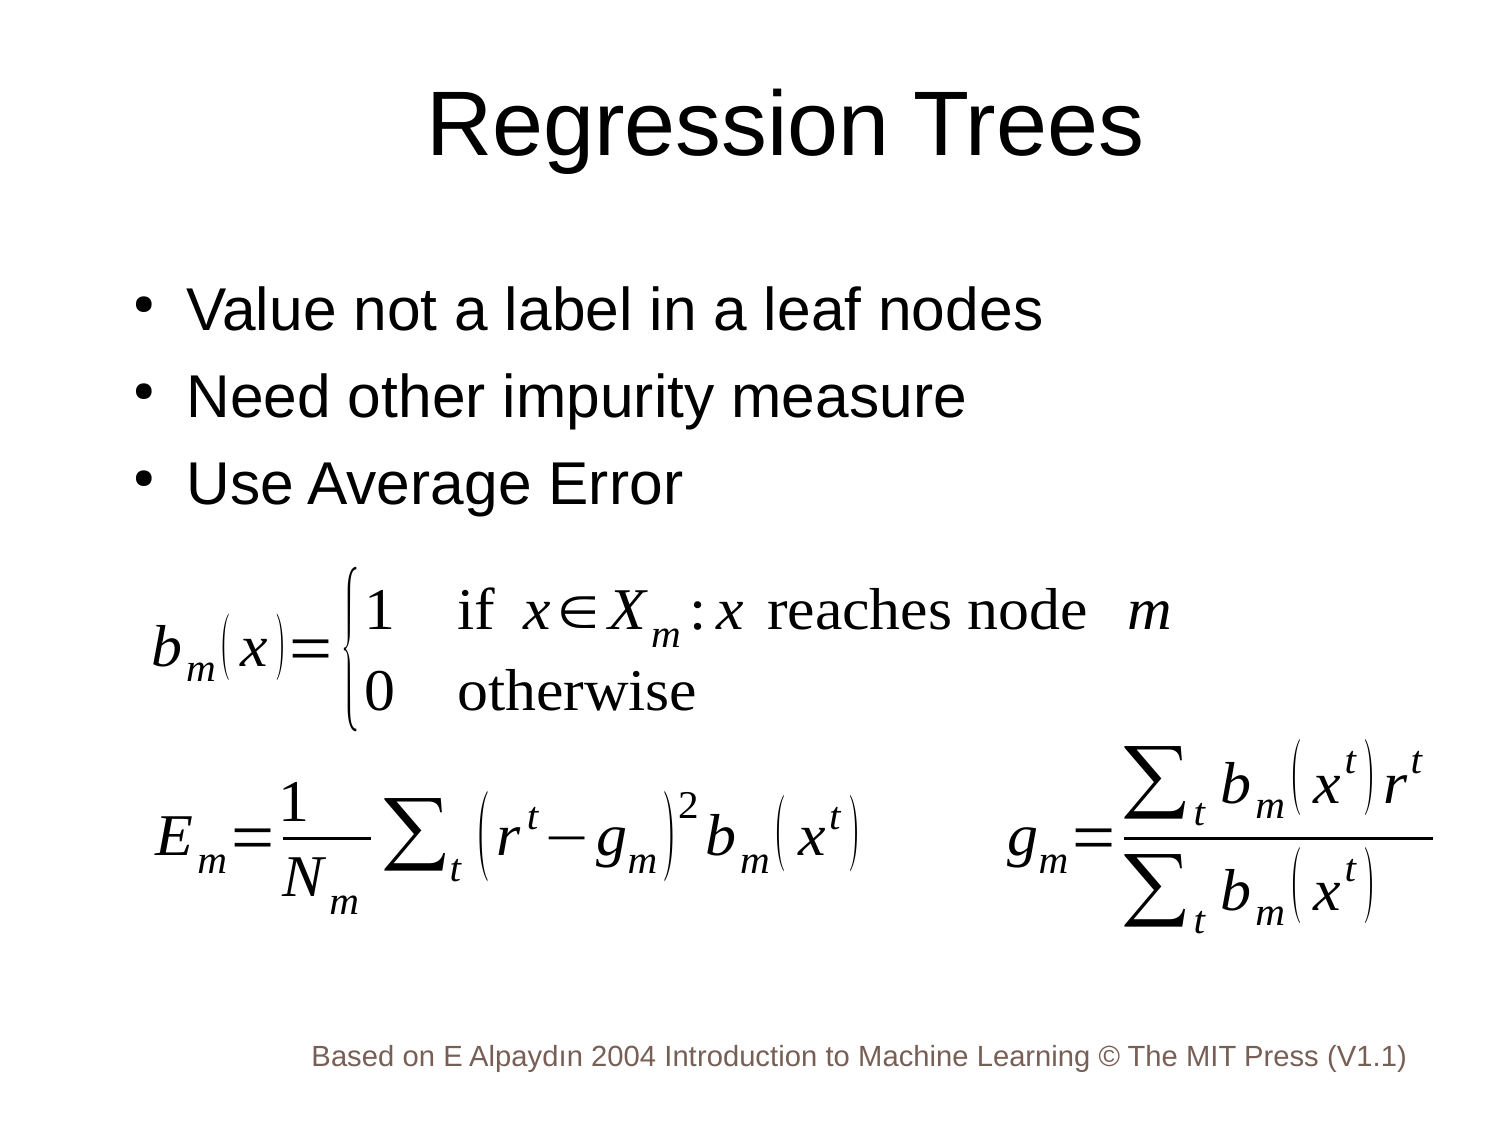

# Regression Trees
Value not a label in a leaf nodes
Need other impurity measure
Use Average Error
Based on E Alpaydın 2004 Introduction to Machine Learning © The MIT Press (V1.1)